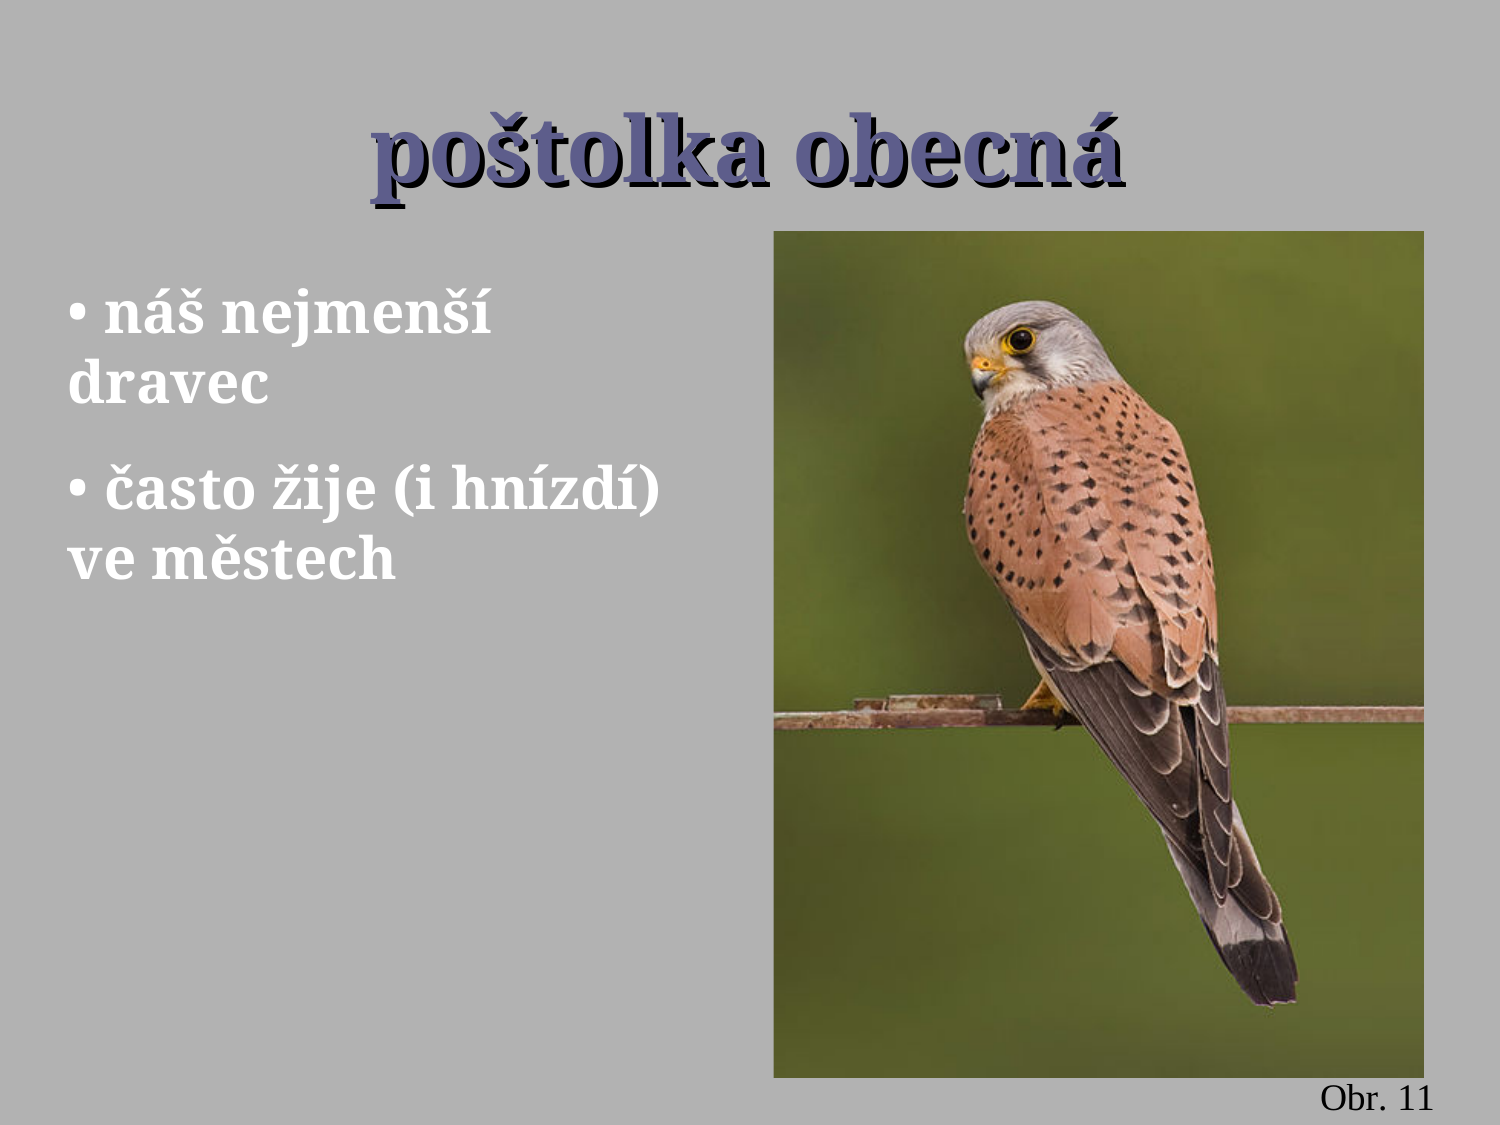

# poštolka obecná
 náš nejmenší dravec
 často žije (i hnízdí) ve městech
Obr. 11